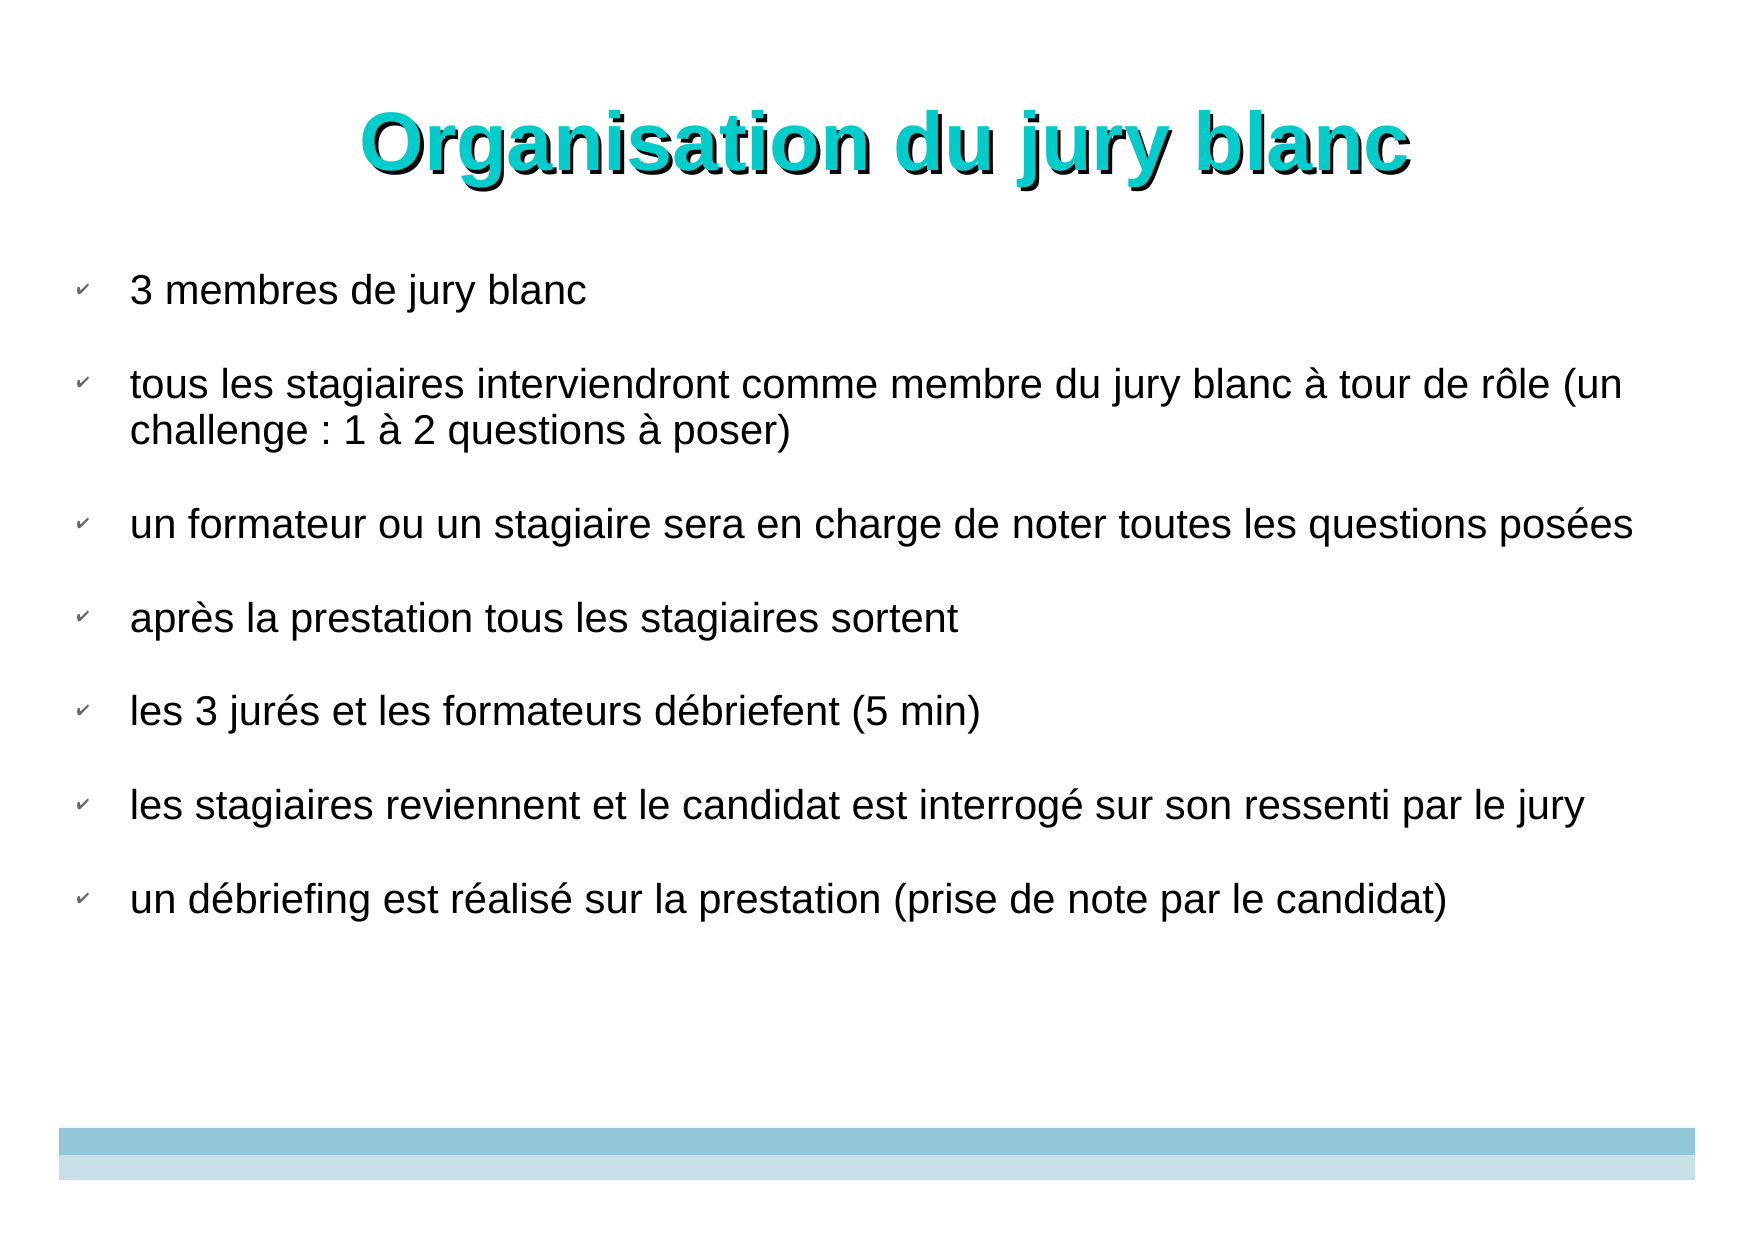

# Organisation du jury blanc
3 membres de jury blanc
tous les stagiaires interviendront comme membre du jury blanc à tour de rôle (un challenge : 1 à 2 questions à poser)
un formateur ou un stagiaire sera en charge de noter toutes les questions posées
après la prestation tous les stagiaires sortent
les 3 jurés et les formateurs débriefent (5 min)
les stagiaires reviennent et le candidat est interrogé sur son ressenti par le jury
un débriefing est réalisé sur la prestation (prise de note par le candidat)